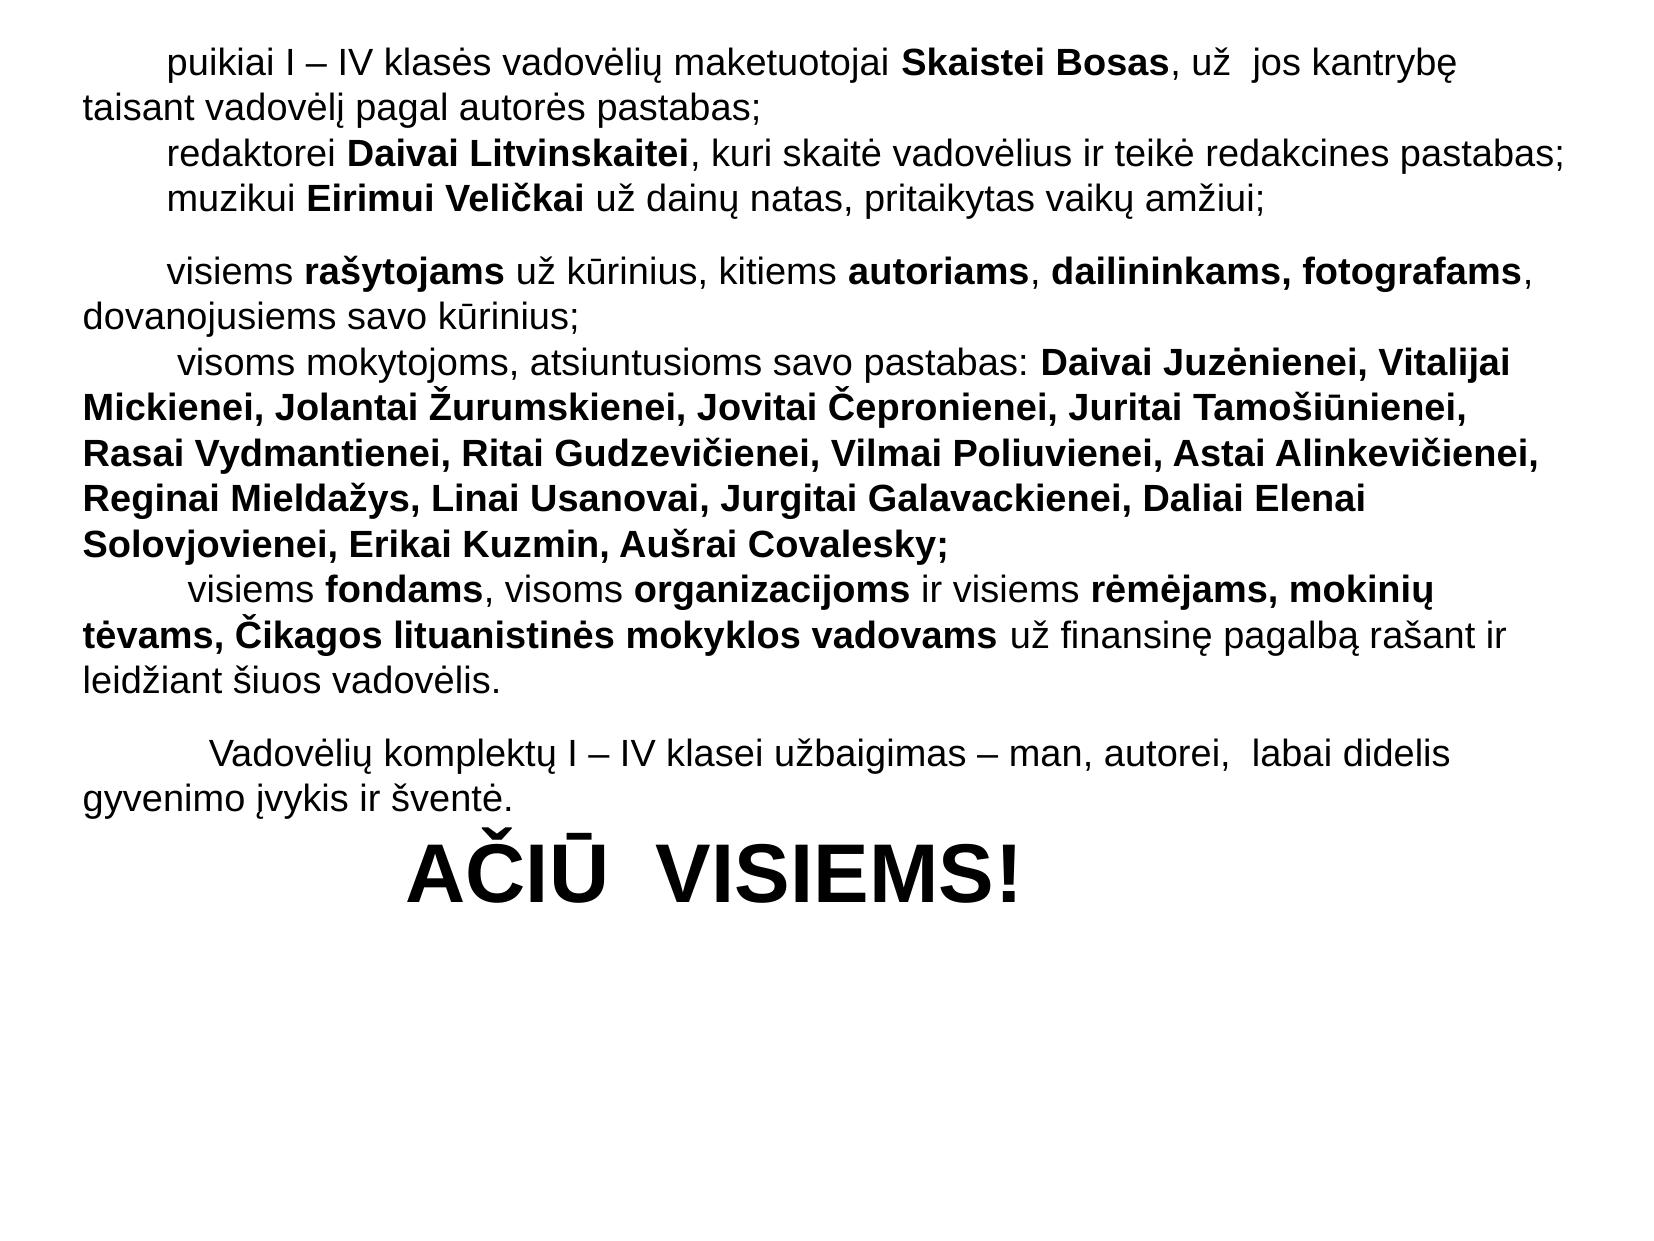

# puikiai I – IV klasės vadovėlių maketuotojai Skaistei Bosas, už jos kantrybę taisant vadovėlį pagal autorės pastabas; redaktorei Daivai Litvinskaitei, kuri skaitė vadovėlius ir teikė redakcines pastabas; muzikui Eirimui Veličkai už dainų natas, pritaikytas vaikų amžiui;
 visiems rašytojams už kūrinius, kitiems autoriams, dailininkams, fotografams, dovanojusiems savo kūrinius;
 visoms mokytojoms, atsiuntusioms savo pastabas: Daivai Juzėnienei, Vitalijai Mickienei, Jolantai Žurumskienei, Jovitai Čepronienei, Juritai Tamošiūnienei, Rasai Vydmantienei, Ritai Gudzevičienei, Vilmai Poliuvienei, Astai Alinkevičienei, Reginai Mieldažys, Linai Usanovai, Jurgitai Galavackienei, Daliai Elenai Solovjovienei, Erikai Kuzmin, Aušrai Covalesky;
 visiems fondams, visoms organizacijoms ir visiems rėmėjams, mokinių tėvams, Čikagos lituanistinės mokyklos vadovams už finansinę pagalbą rašant ir leidžiant šiuos vadovėlis.
 Vadovėlių komplektų I – IV klasei užbaigimas – man, autorei, labai didelis gyvenimo įvykis ir šventė.
 AČIŪ VISIEMS!